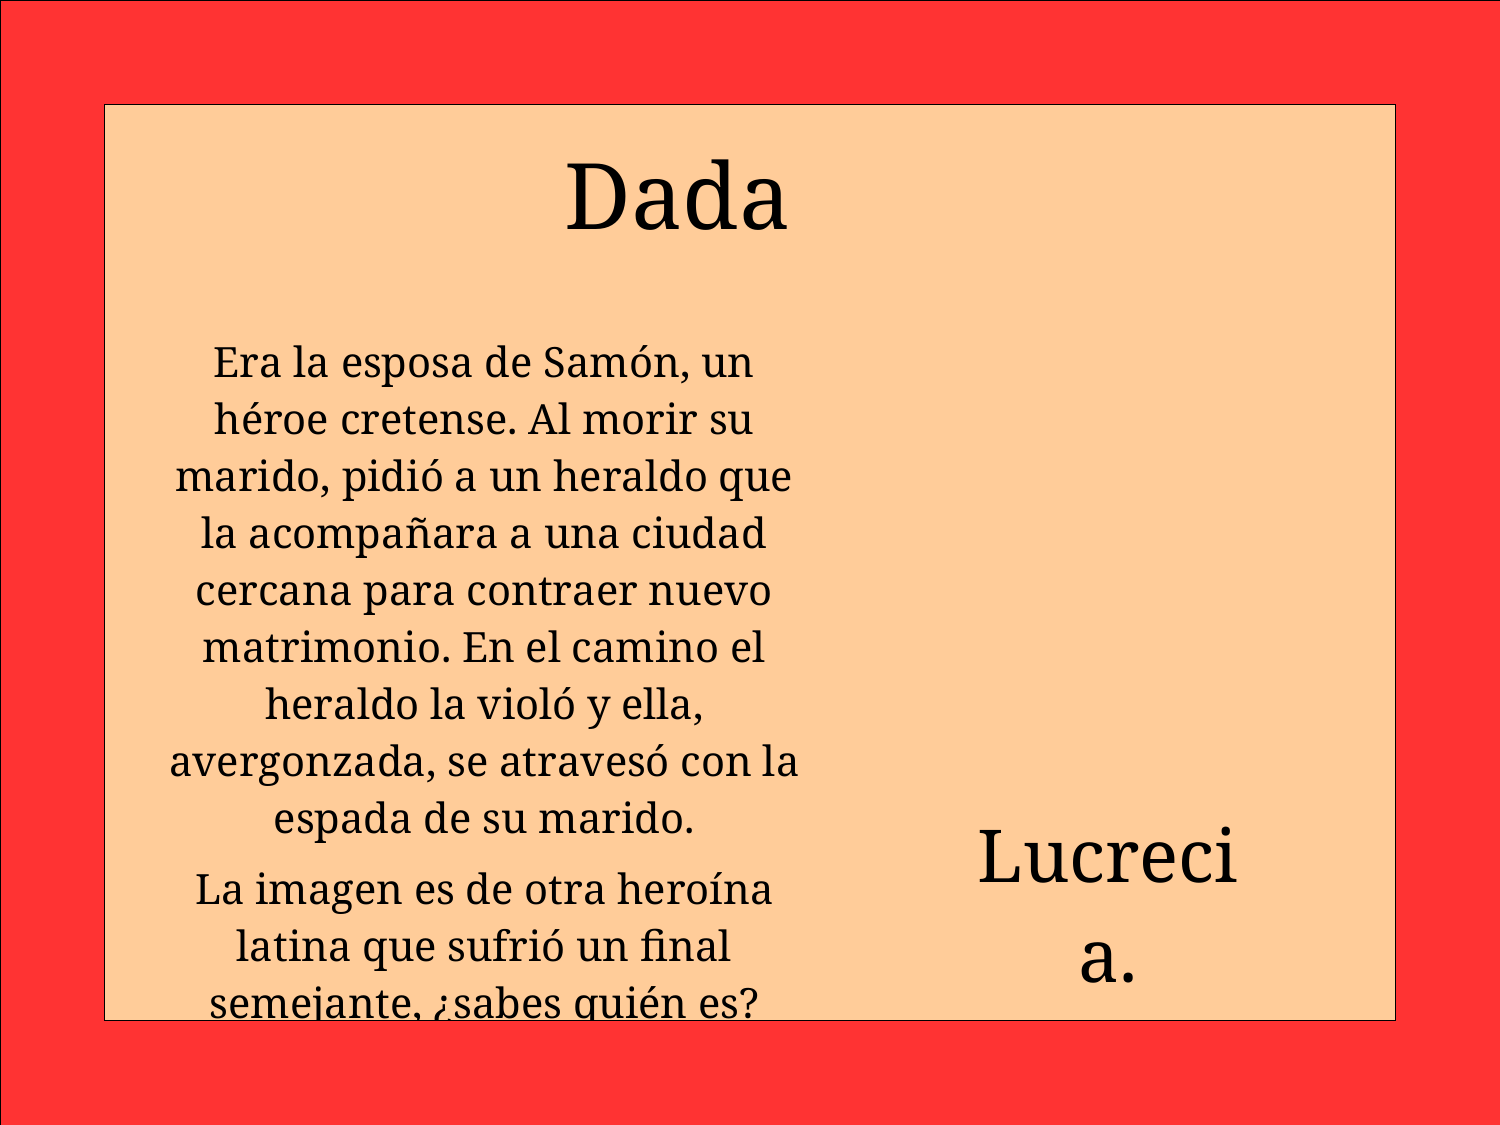

# Dada
Era la esposa de Samón, un héroe cretense. Al morir su marido, pidió a un heraldo que la acompañara a una ciudad cercana para contraer nuevo matrimonio. En el camino el heraldo la violó y ella, avergonzada, se atravesó con la espada de su marido.
La imagen es de otra heroína latina que sufrió un final semejante, ¿sabes quién es?
Lucrecia.